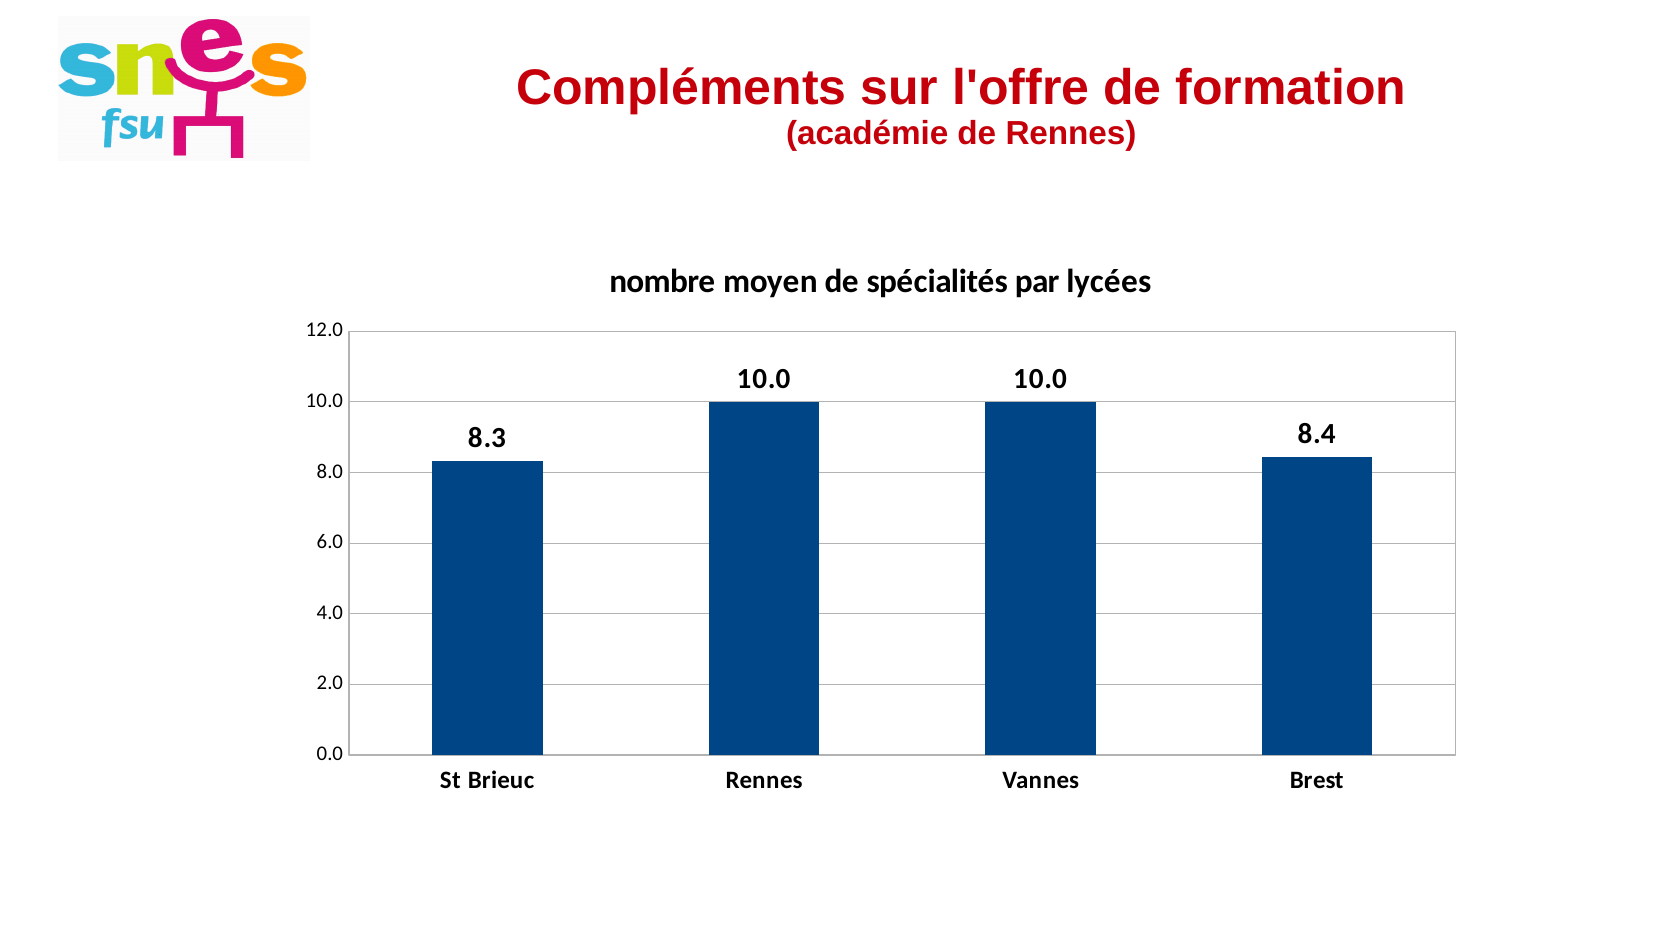

Compléments sur l'offre de formation
(académie de Rennes)
### Chart: nombre moyen de spécialités par lycées
| Category | Colonne D |
|---|---|
| St Brieuc | 8.33333333333333 |
| Rennes | 10.0 |
| Vannes | 10.0 |
| Brest | 8.42857142857143 |